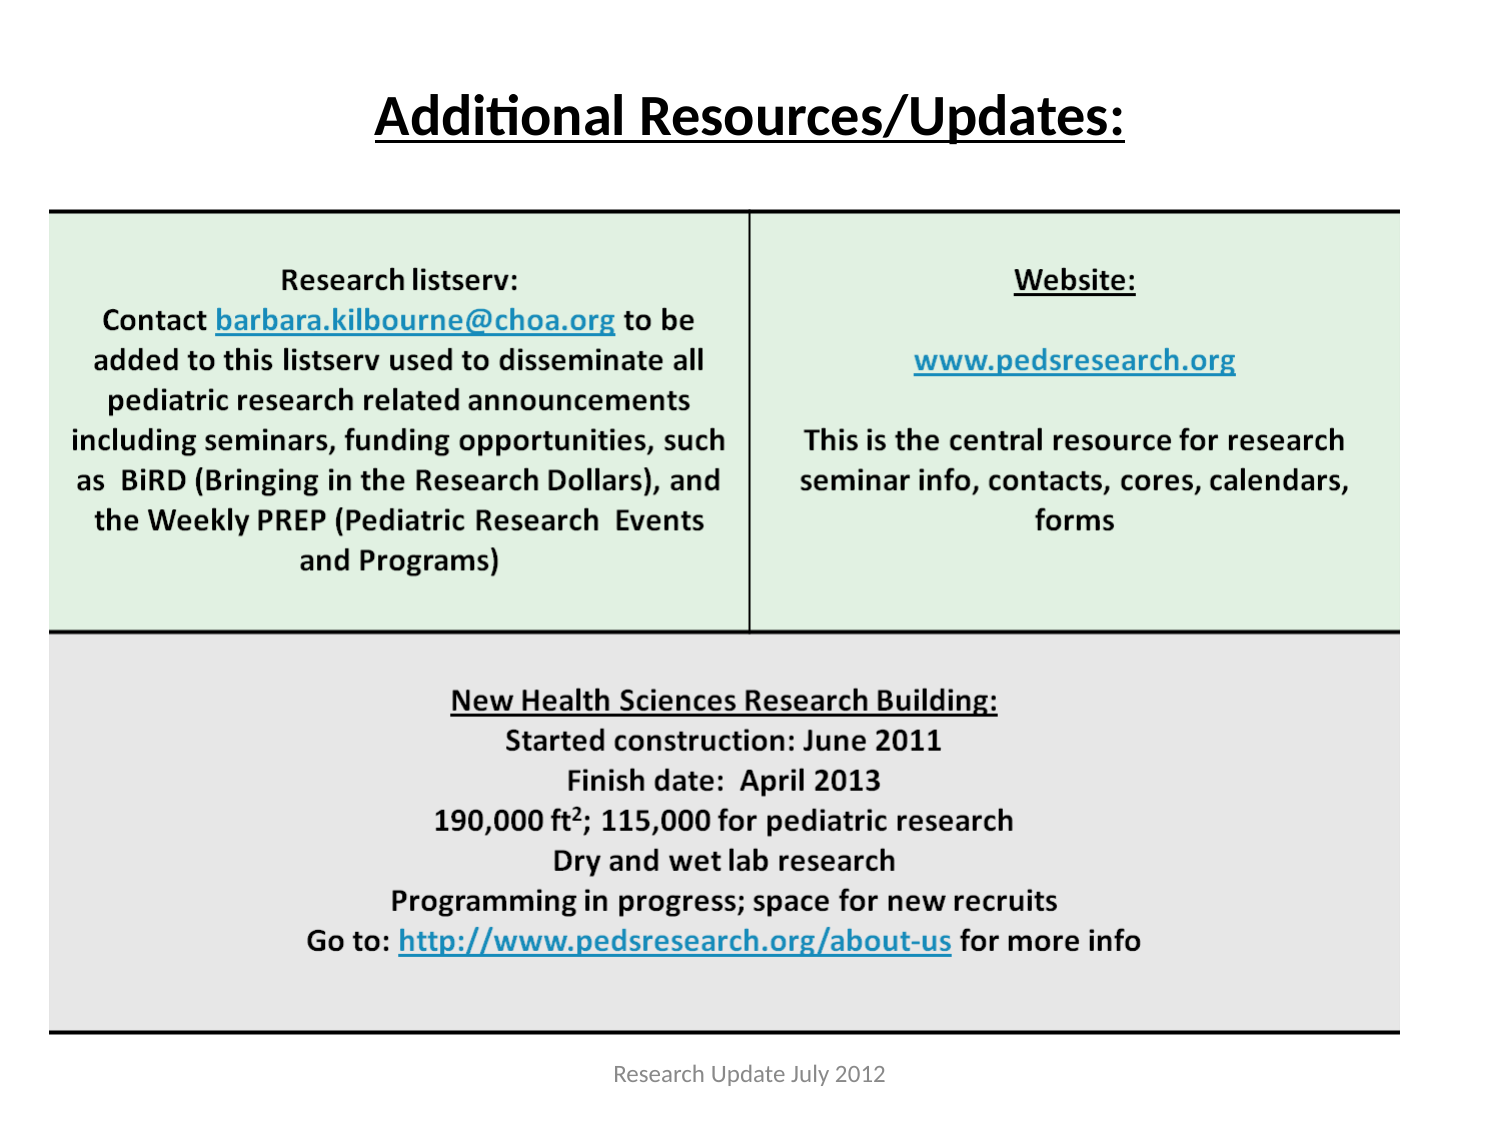

# Additional Resources/Updates:
Research Update July 2012